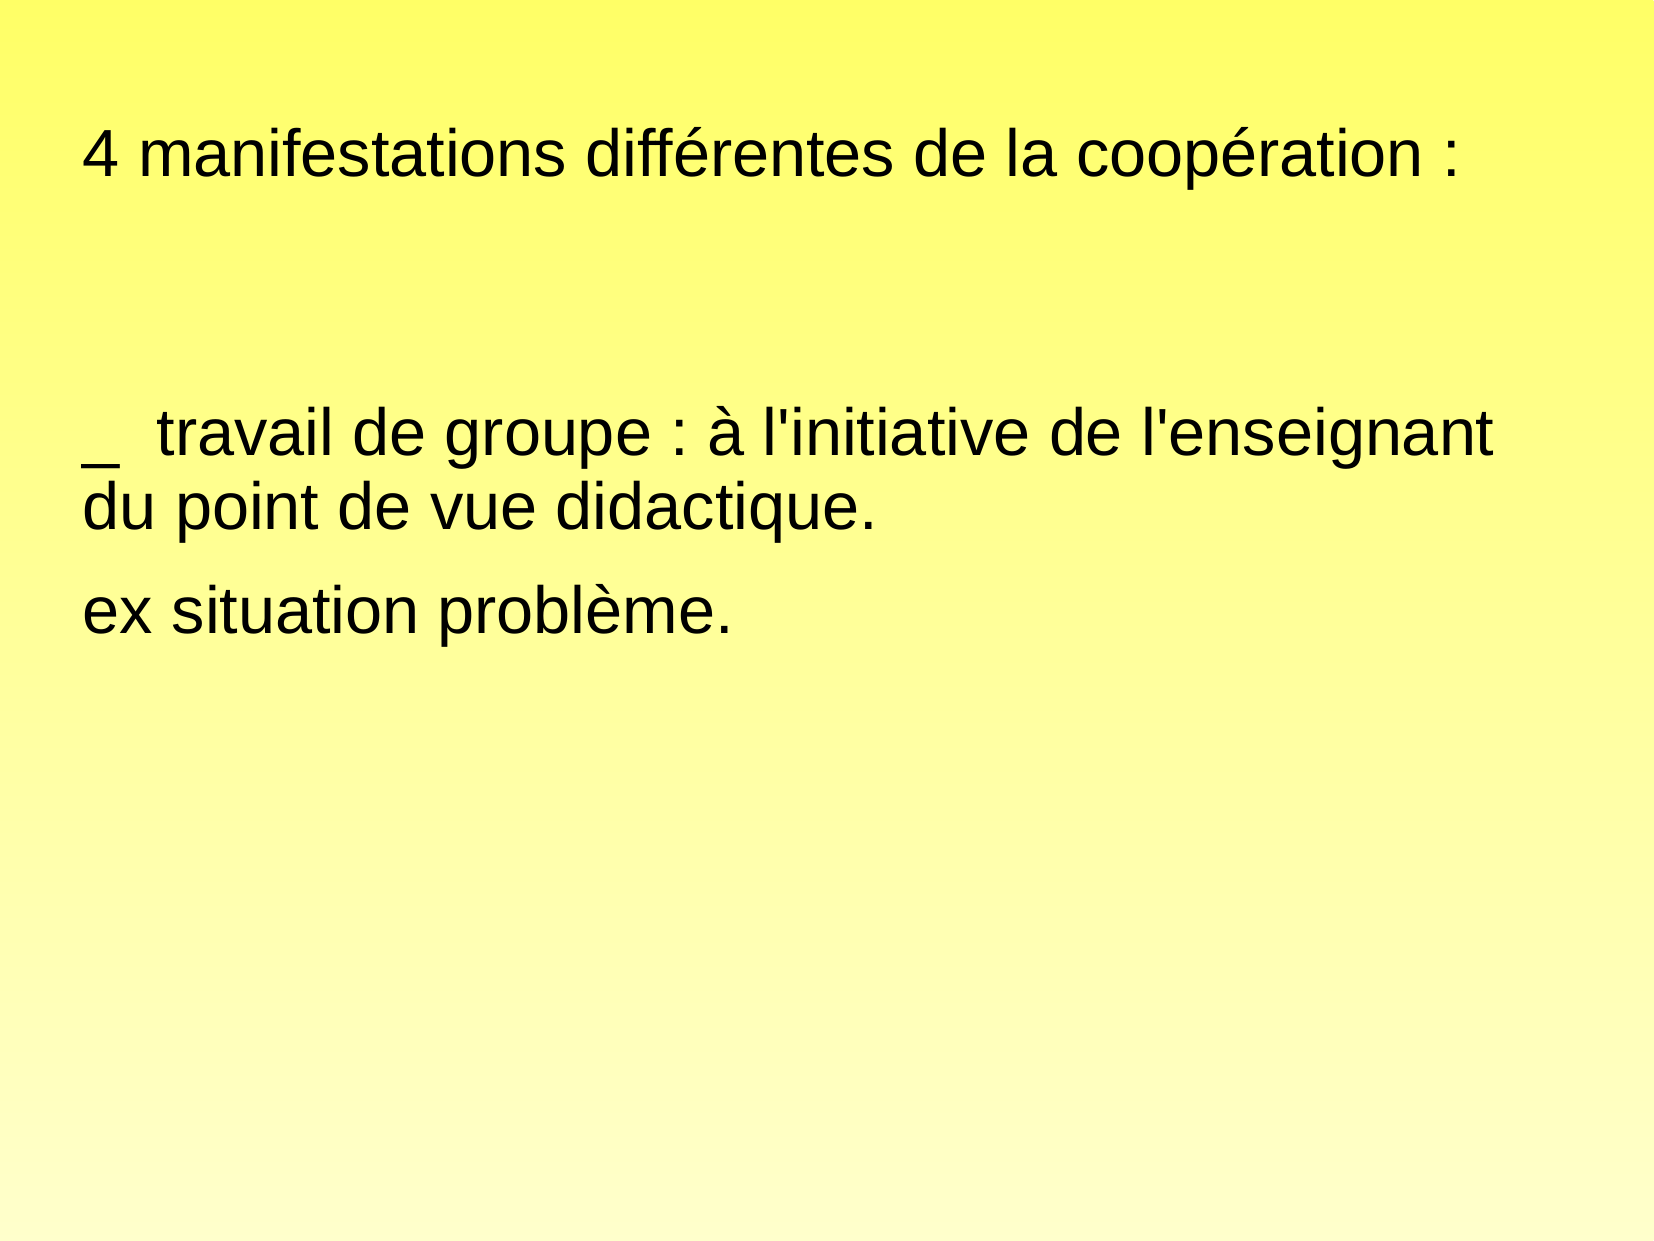

# 4 manifestations différentes de la coopération :
_ travail de groupe : à l'initiative de l'enseignant du point de vue didactique.
ex situation problème.